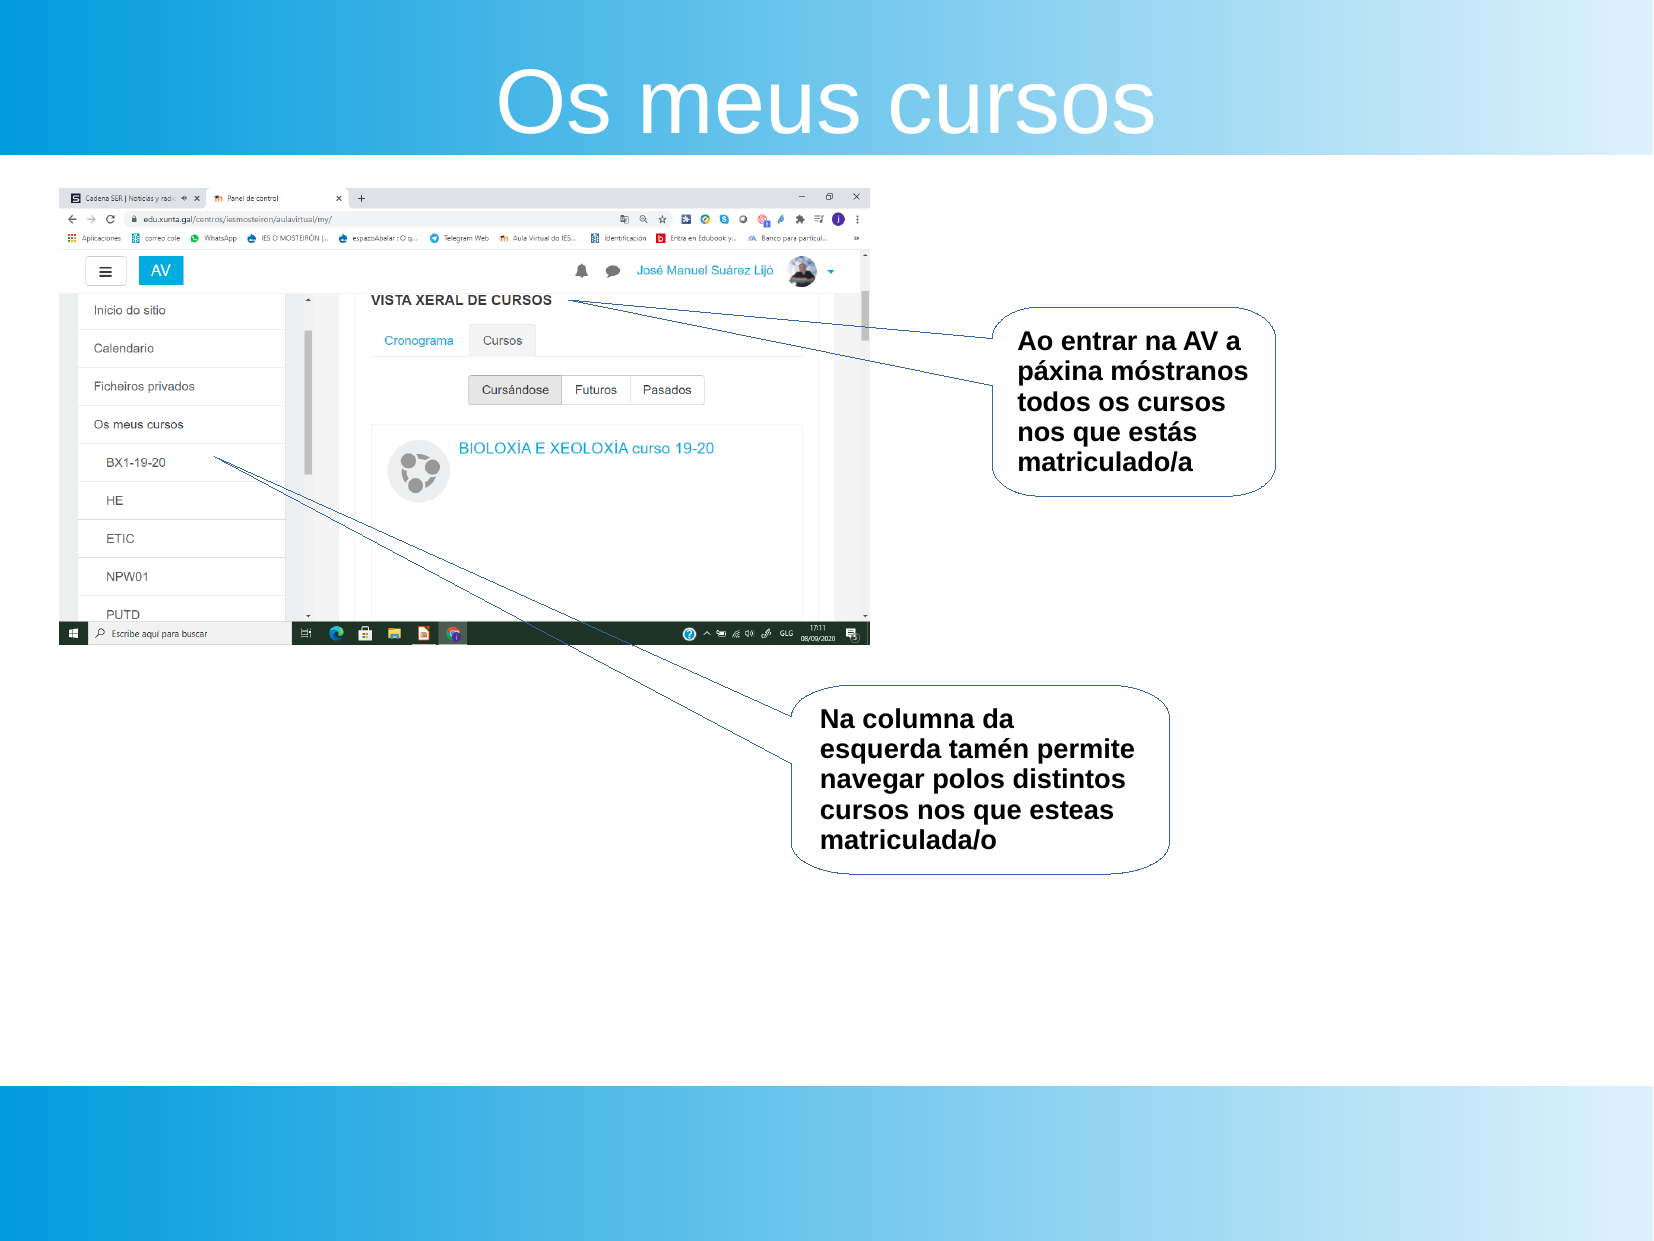

# Os meus cursos
Ao entrar na AV a páxina móstranos todos os cursos nos que estás matriculado/a
Na columna da esquerda tamén permite navegar polos distintos cursos nos que esteas matriculada/o